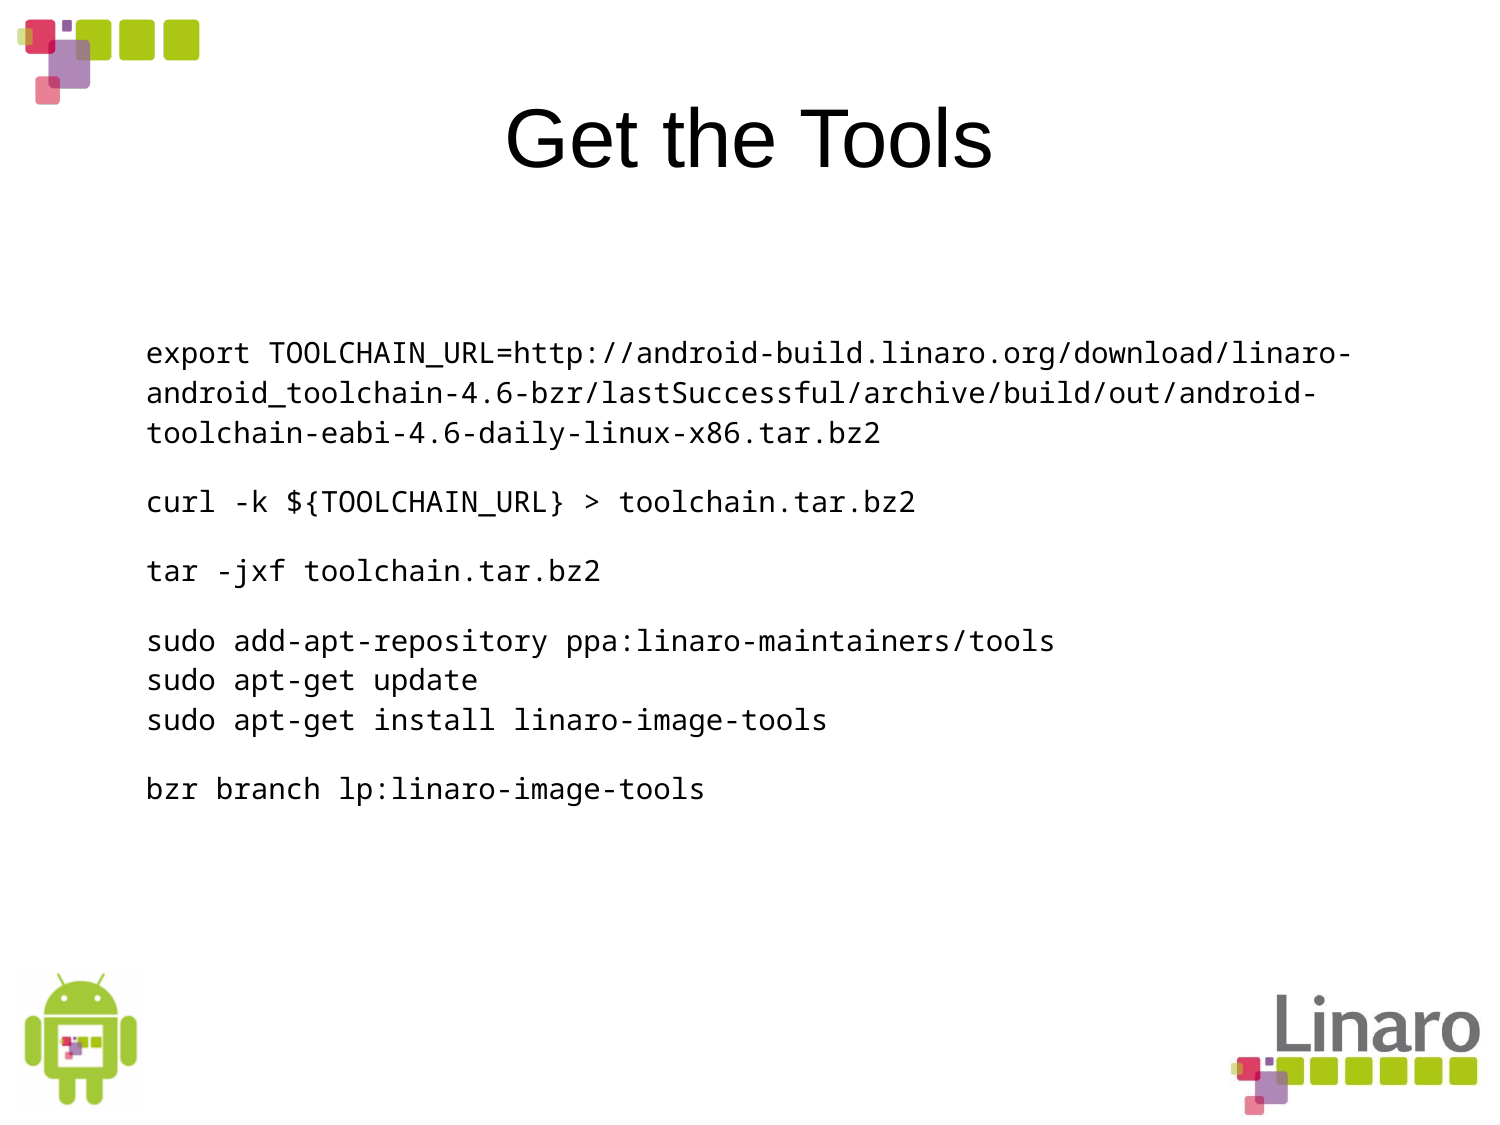

# Get the Tools
export TOOLCHAIN_URL=http://android-build.linaro.org/download/linaro-android_toolchain-4.6-bzr/lastSuccessful/archive/build/out/android-toolchain-eabi-4.6-daily-linux-x86.tar.bz2
curl -k ${TOOLCHAIN_URL} > toolchain.tar.bz2
tar -jxf toolchain.tar.bz2
sudo add-apt-repository ppa:linaro-maintainers/tools
sudo apt-get update
sudo apt-get install linaro-image-tools
bzr branch lp:linaro-image-tools